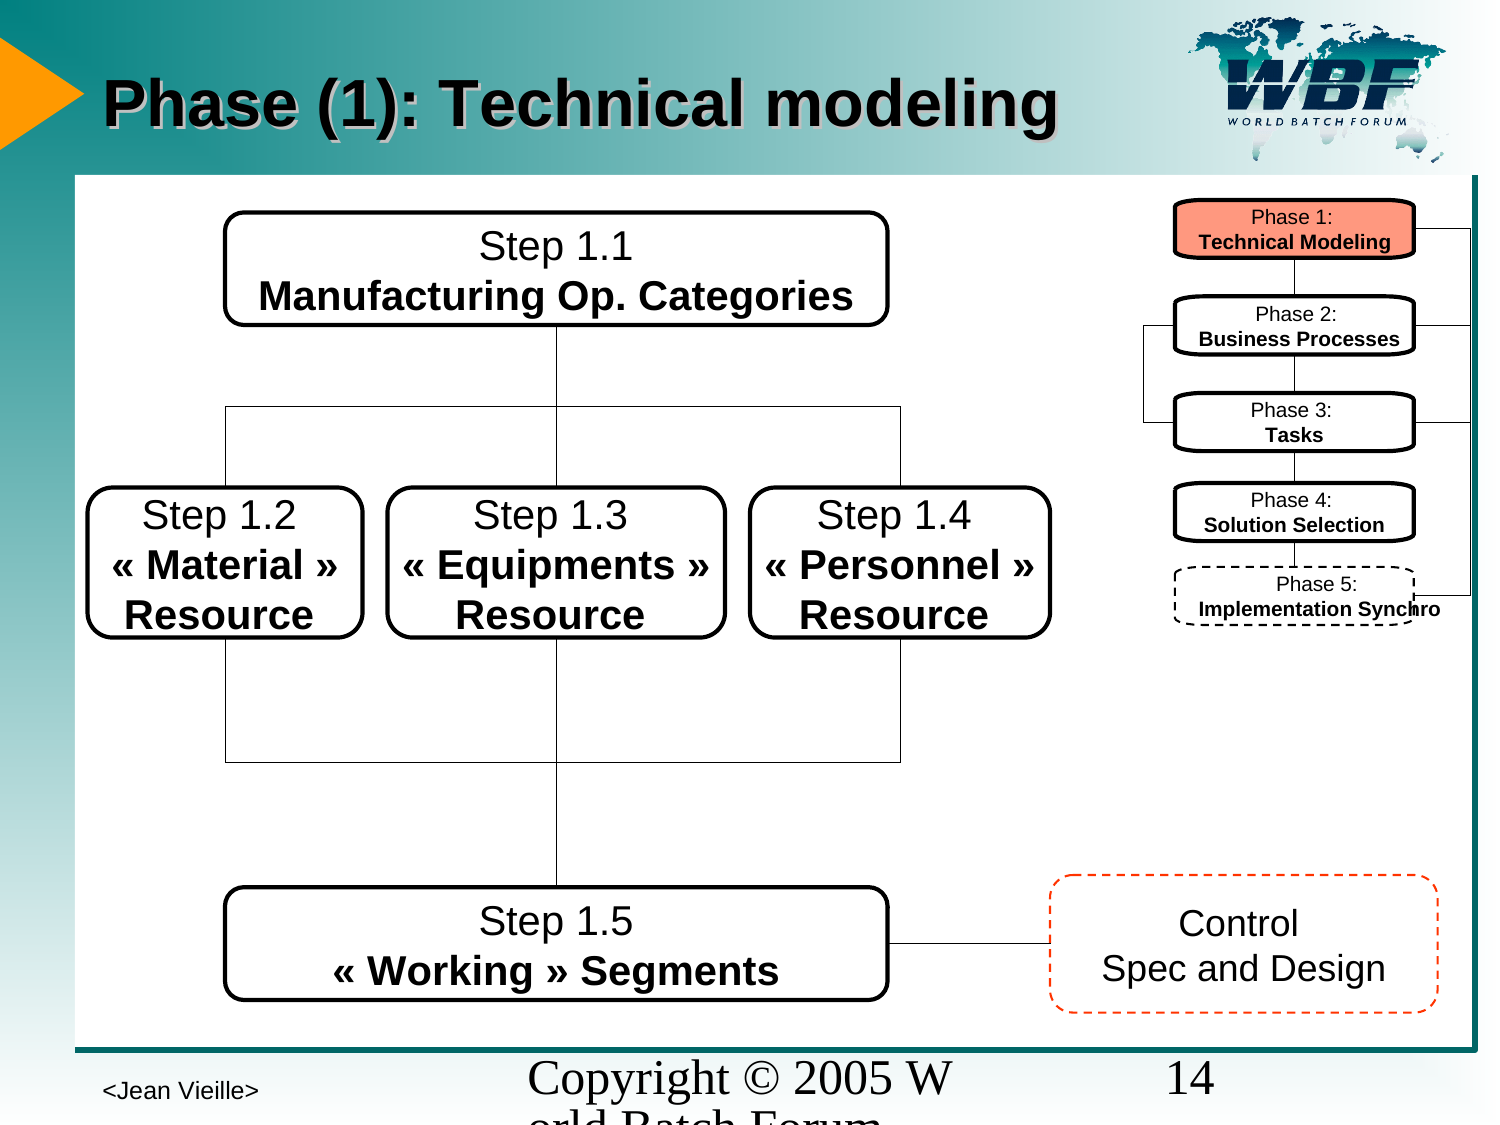

# Phase (1): Technical modeling
Phase 1:
Technical Modeling
Step 1.1
Manufacturing Op. Categories
Phase 2:
Business Processes
Phase 3:
Tasks
Phase 4:
Solution Selection
Step 1.2
« Material » Resource
Step 1.3
« Equipments » Resource
Step 1.4
« Personnel » Resource
Phase 5:
Implementation Synchro
Control
Spec and Design
Step 1.5
« Working » Segments
Copyright © 2005 World Batch Forum
14